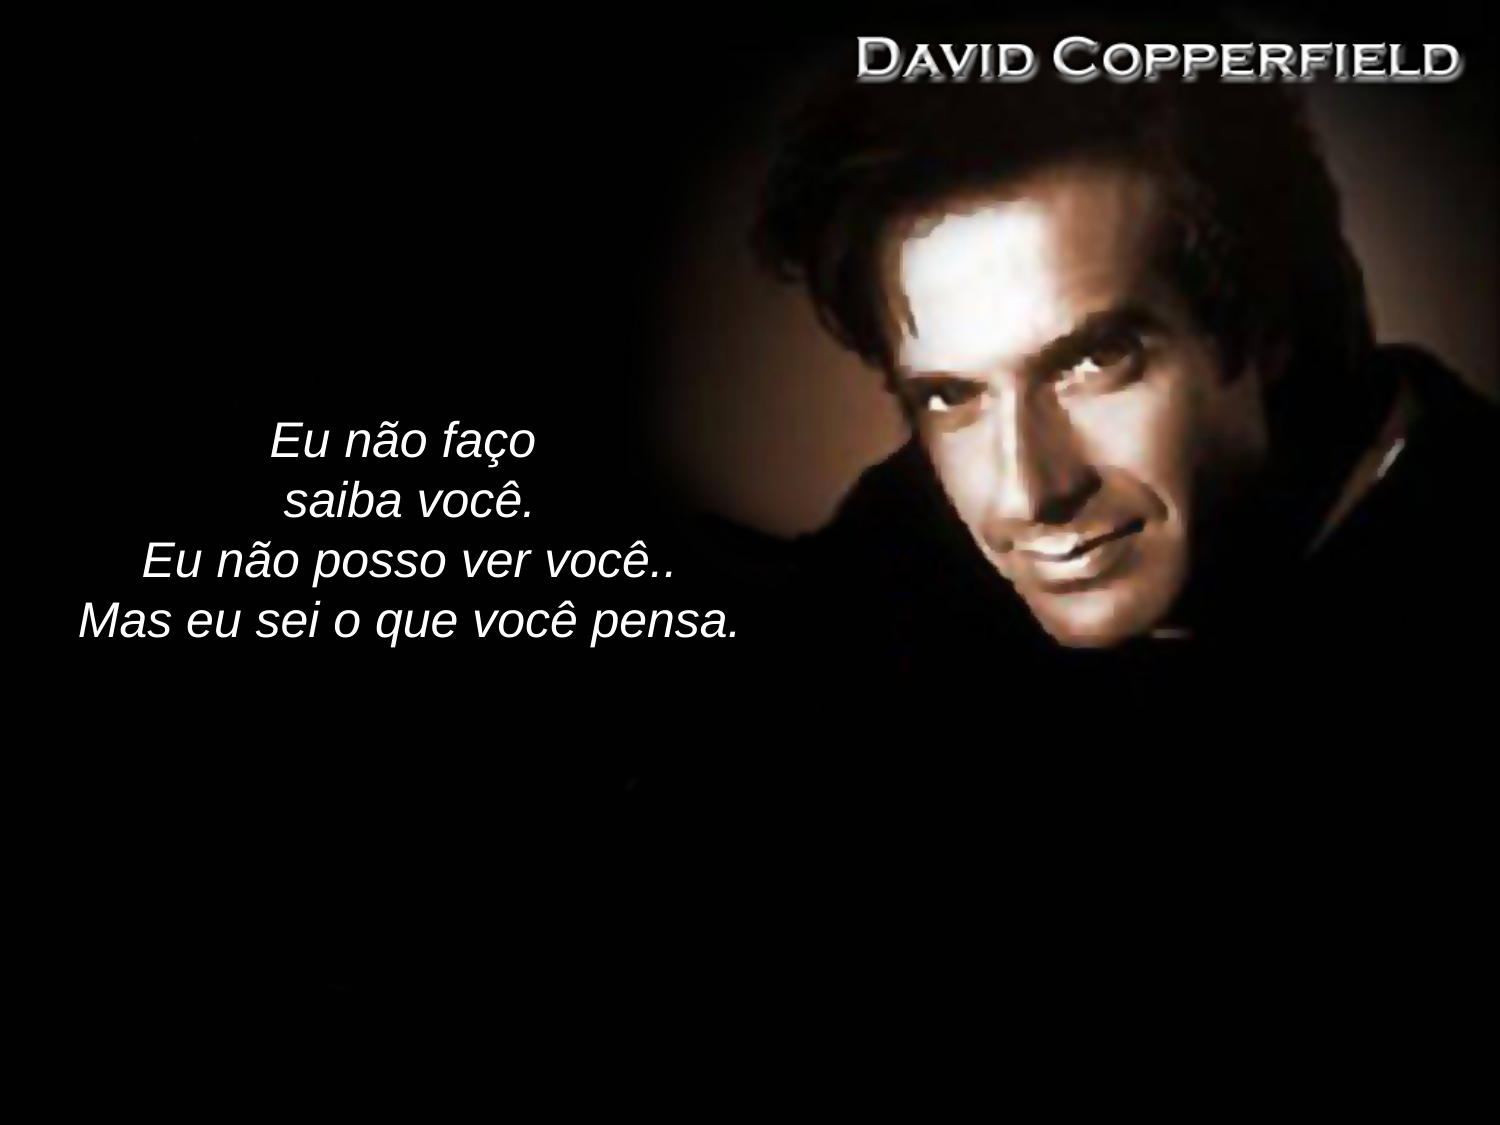

Eu não faço
saiba você.
Eu não posso ver você..
Mas eu sei o que você pensa.